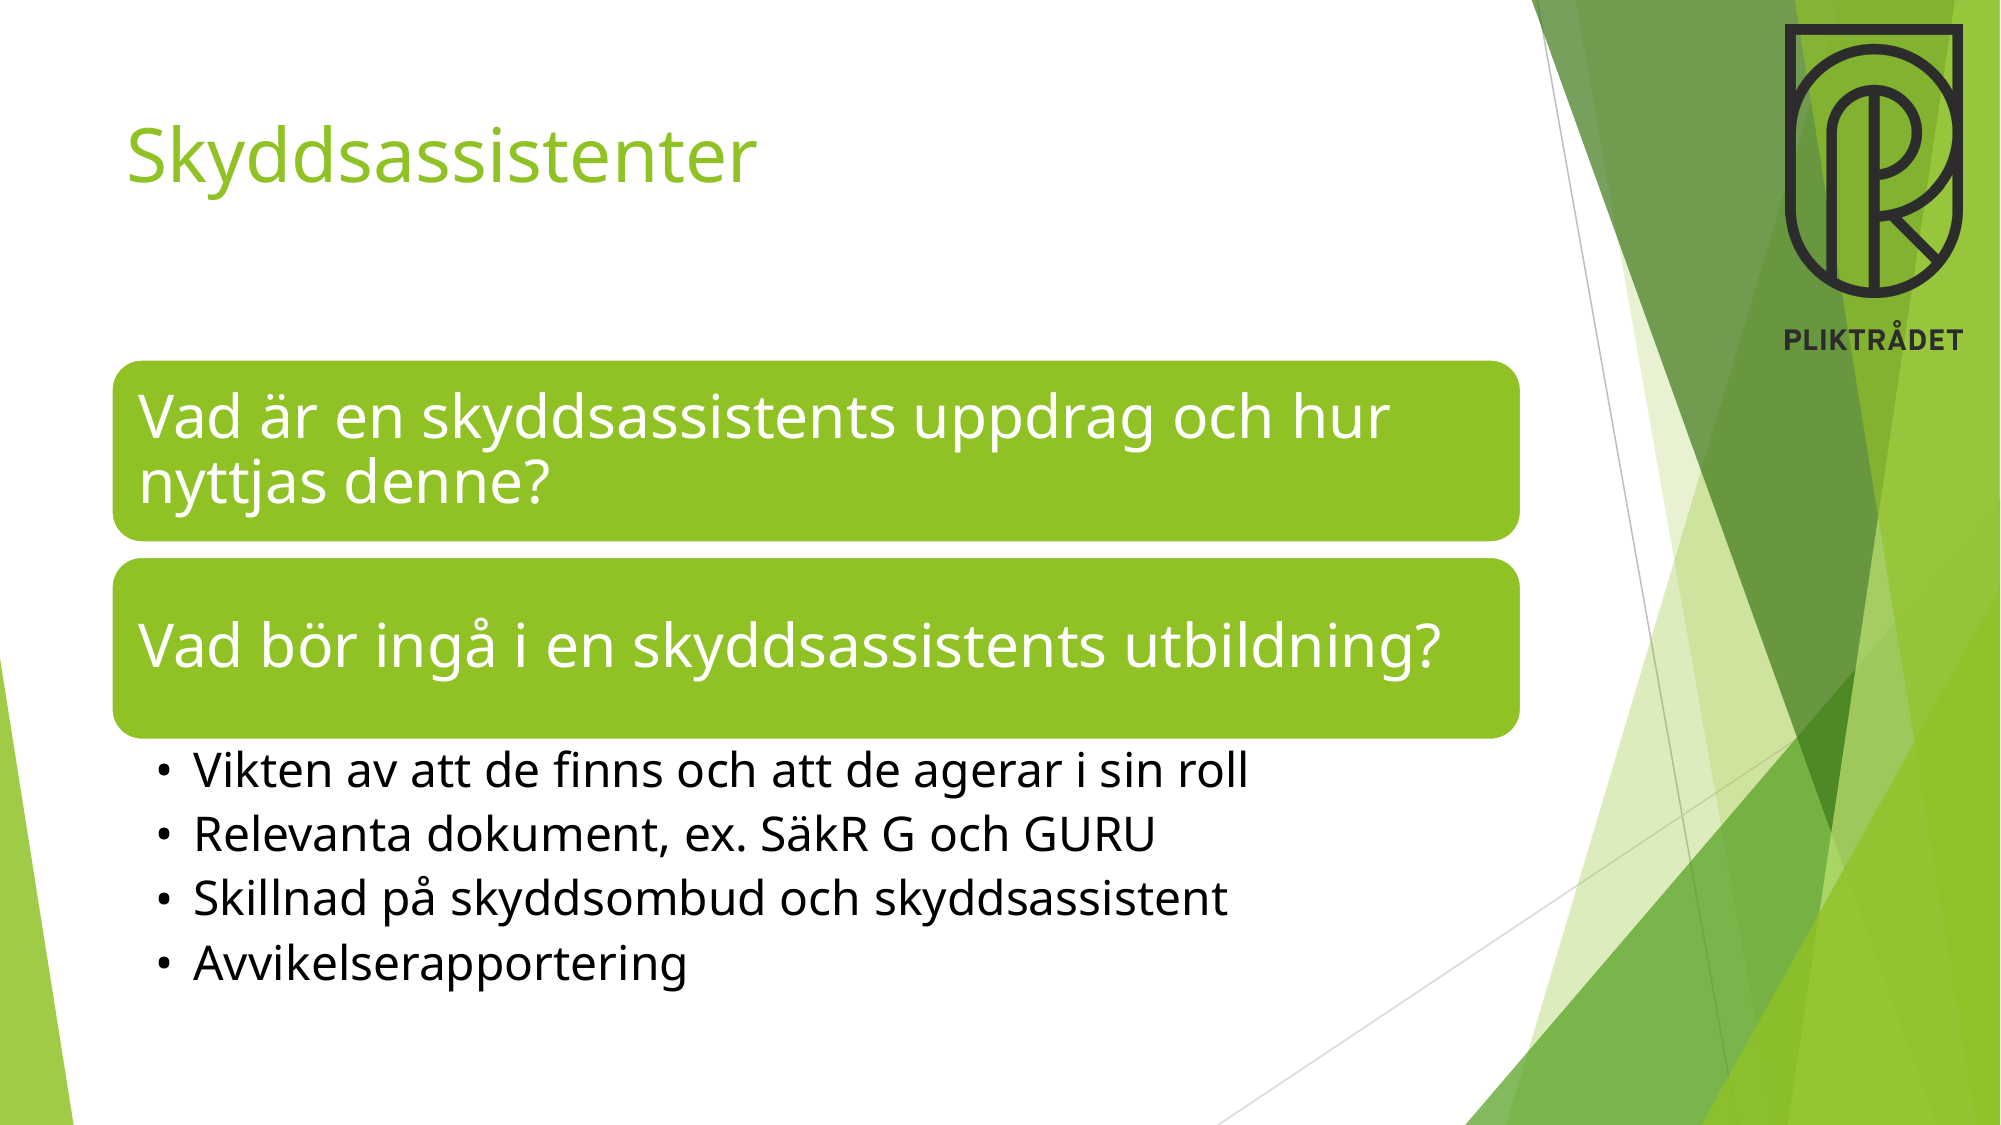

# Skyddsassistenter
Vad är en skyddsassistents uppdrag och hur nyttjas denne?
Vad bör ingå i en skyddsassistents utbildning?
Vikten av att de finns och att de agerar i sin roll
Relevanta dokument, ex. SäkR G och GURU
Skillnad på skyddsombud och skyddsassistent
Avvikelserapportering